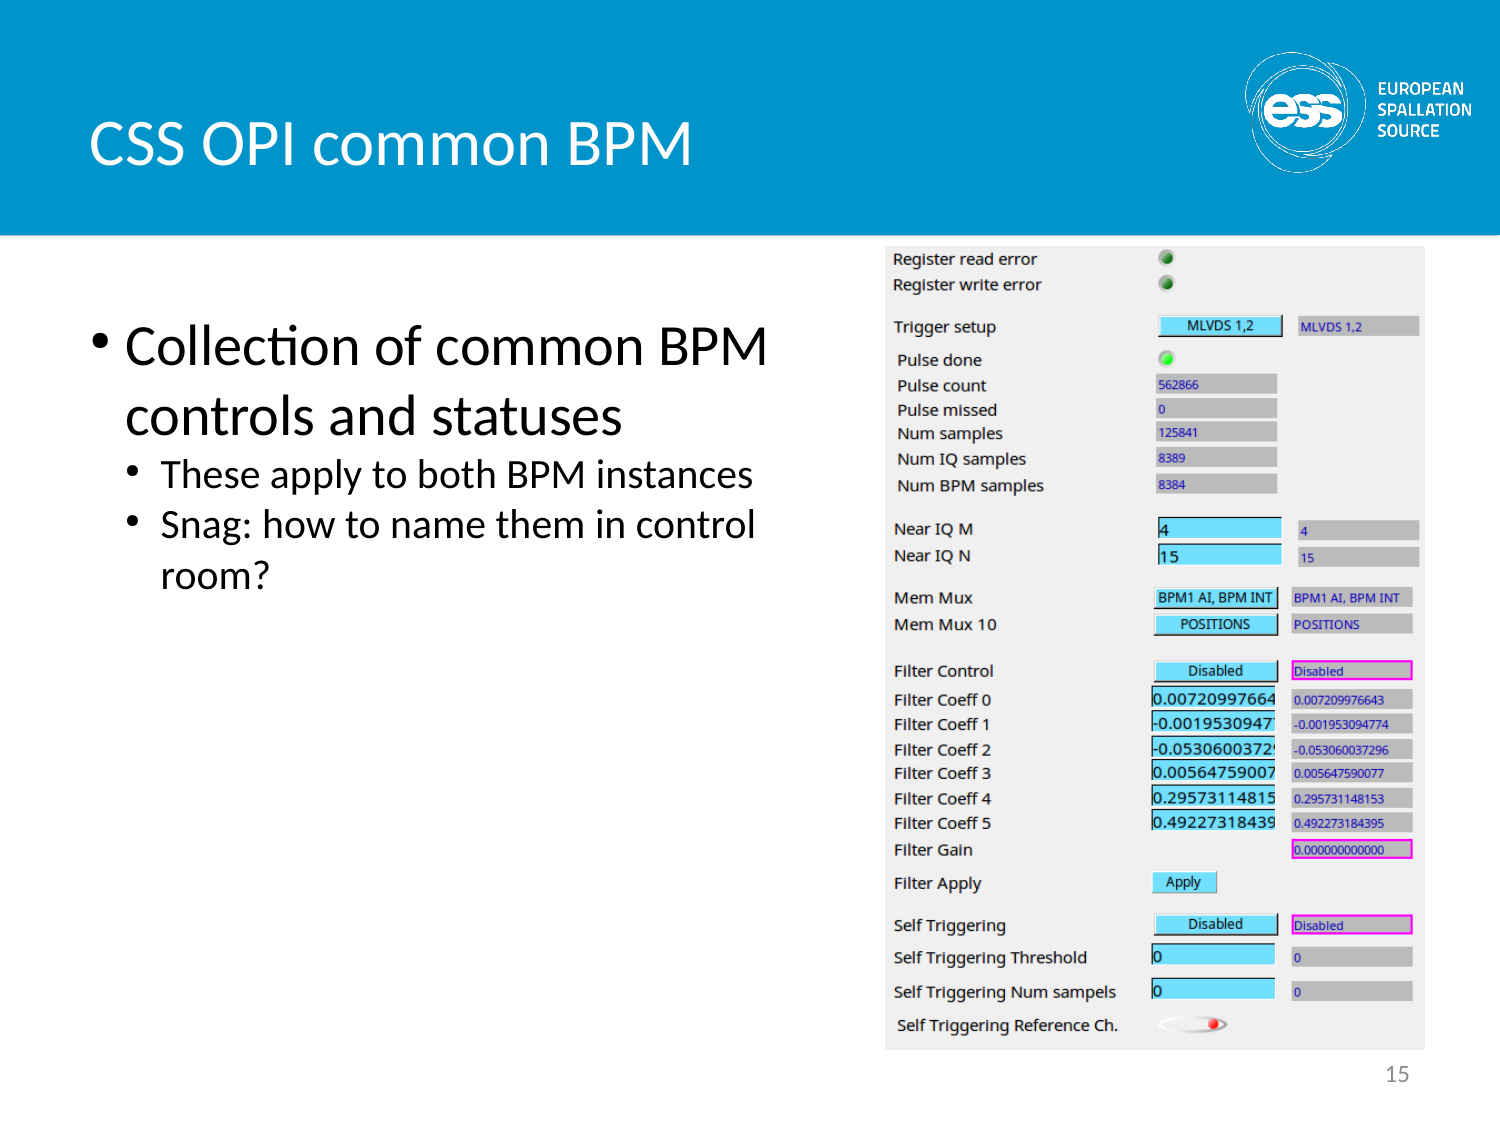

CSS OPI common BPM
Collection of common BPM controls and statuses
These apply to both BPM instances
Snag: how to name them in control room?